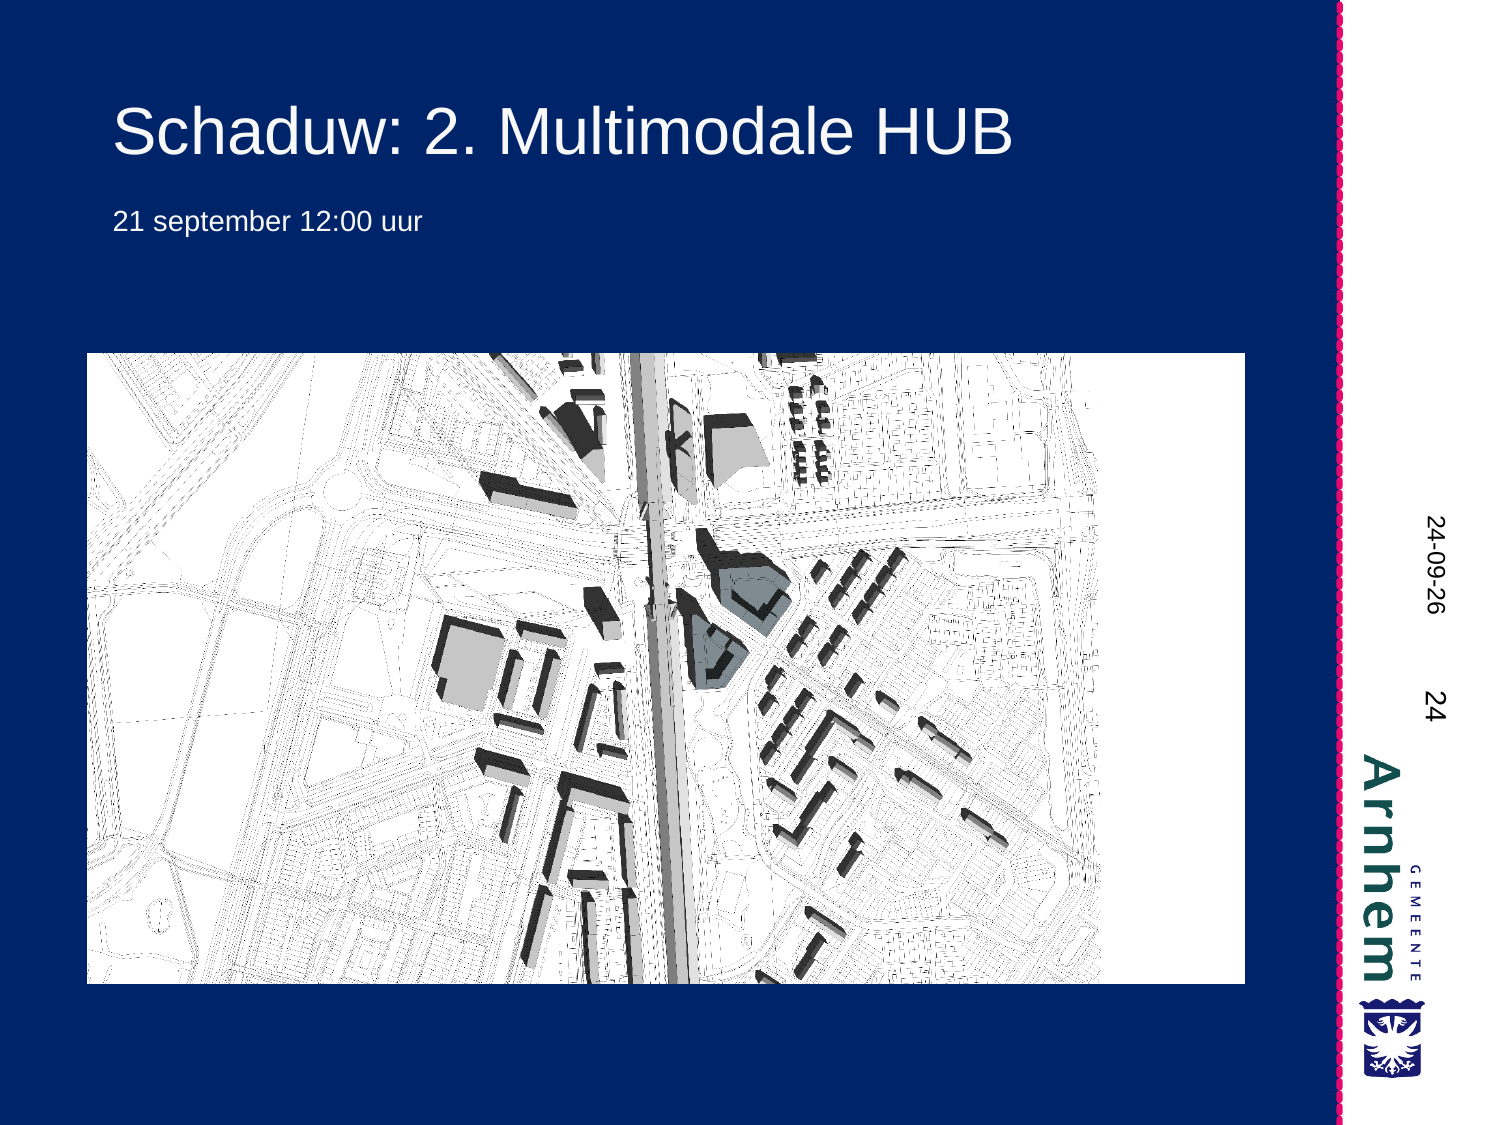

Schaduw: 2. Multimodale HUB
21 september 12:00 uur